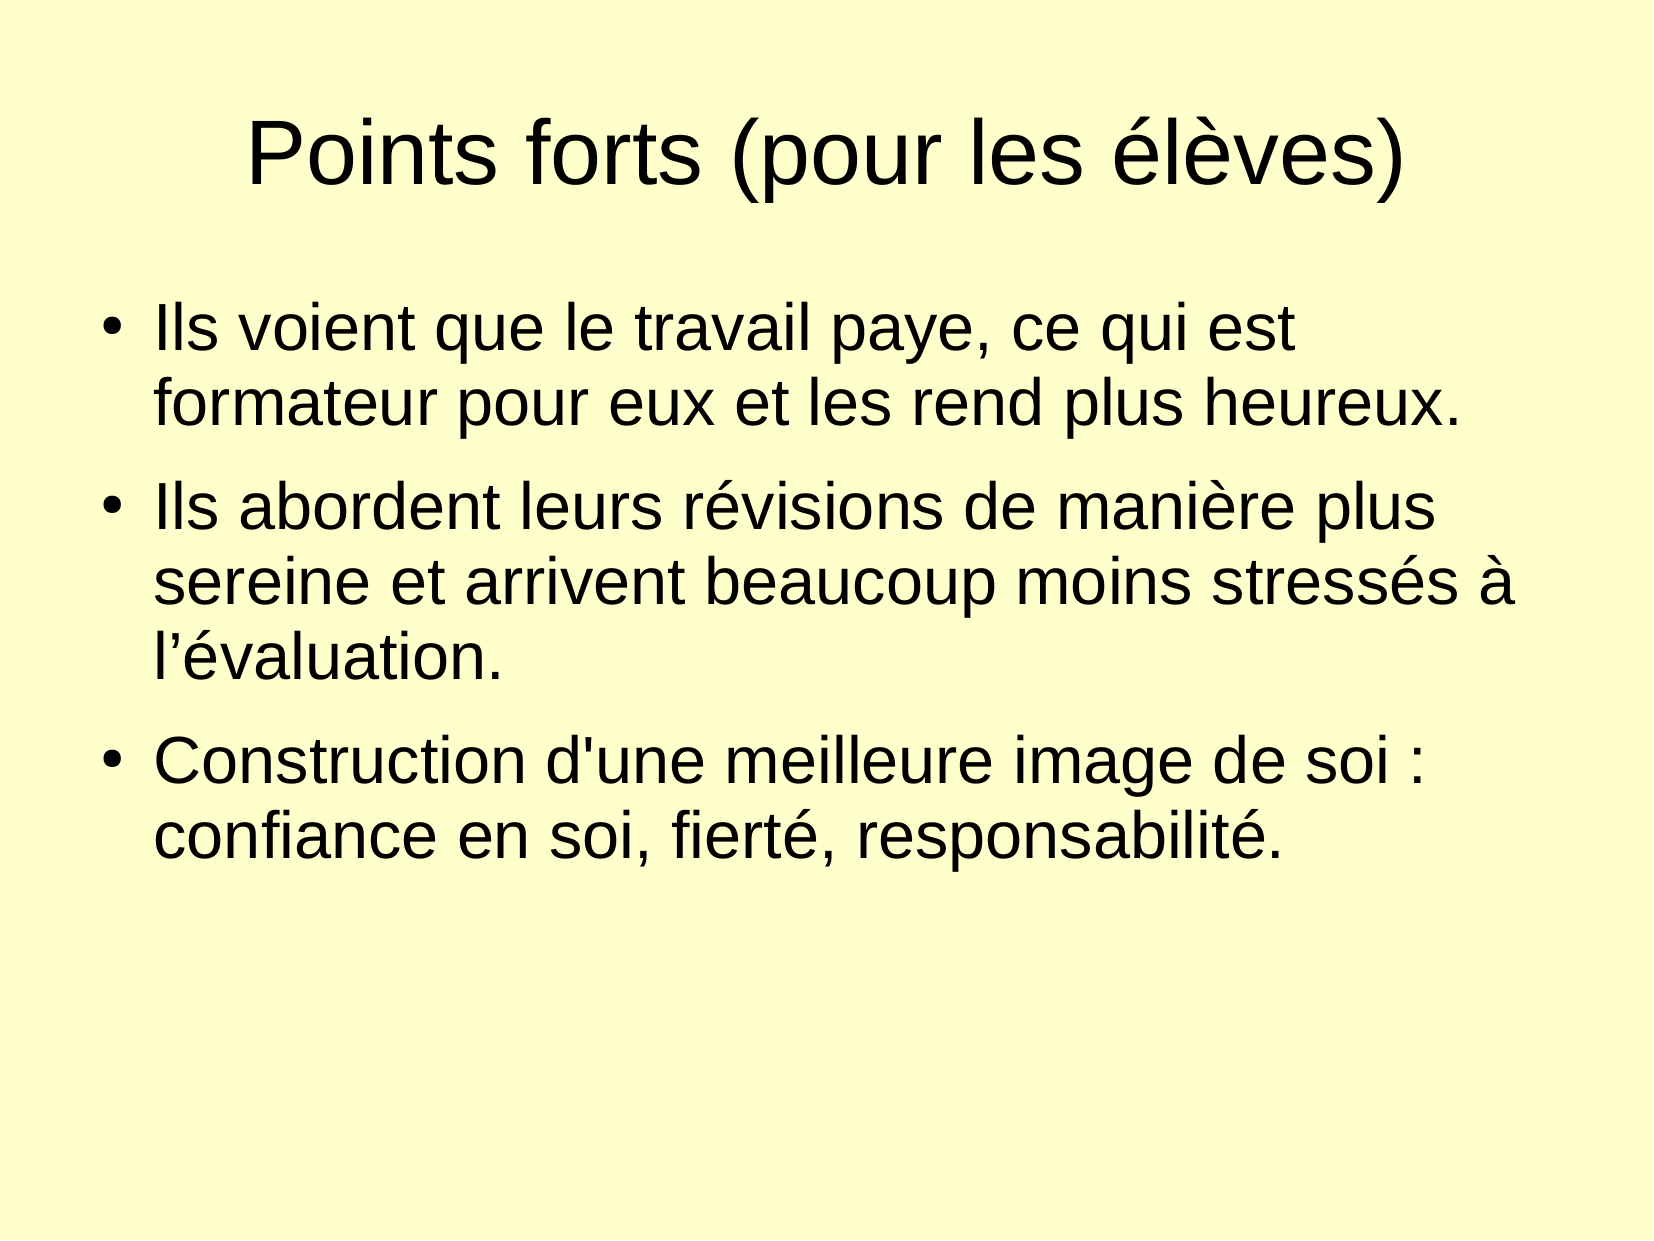

# Points forts (pour les élèves)
Ils voient que le travail paye, ce qui est formateur pour eux et les rend plus heureux.
Ils abordent leurs révisions de manière plus sereine et arrivent beaucoup moins stressés à l’évaluation.
Construction d'une meilleure image de soi : confiance en soi, fierté, responsabilité.